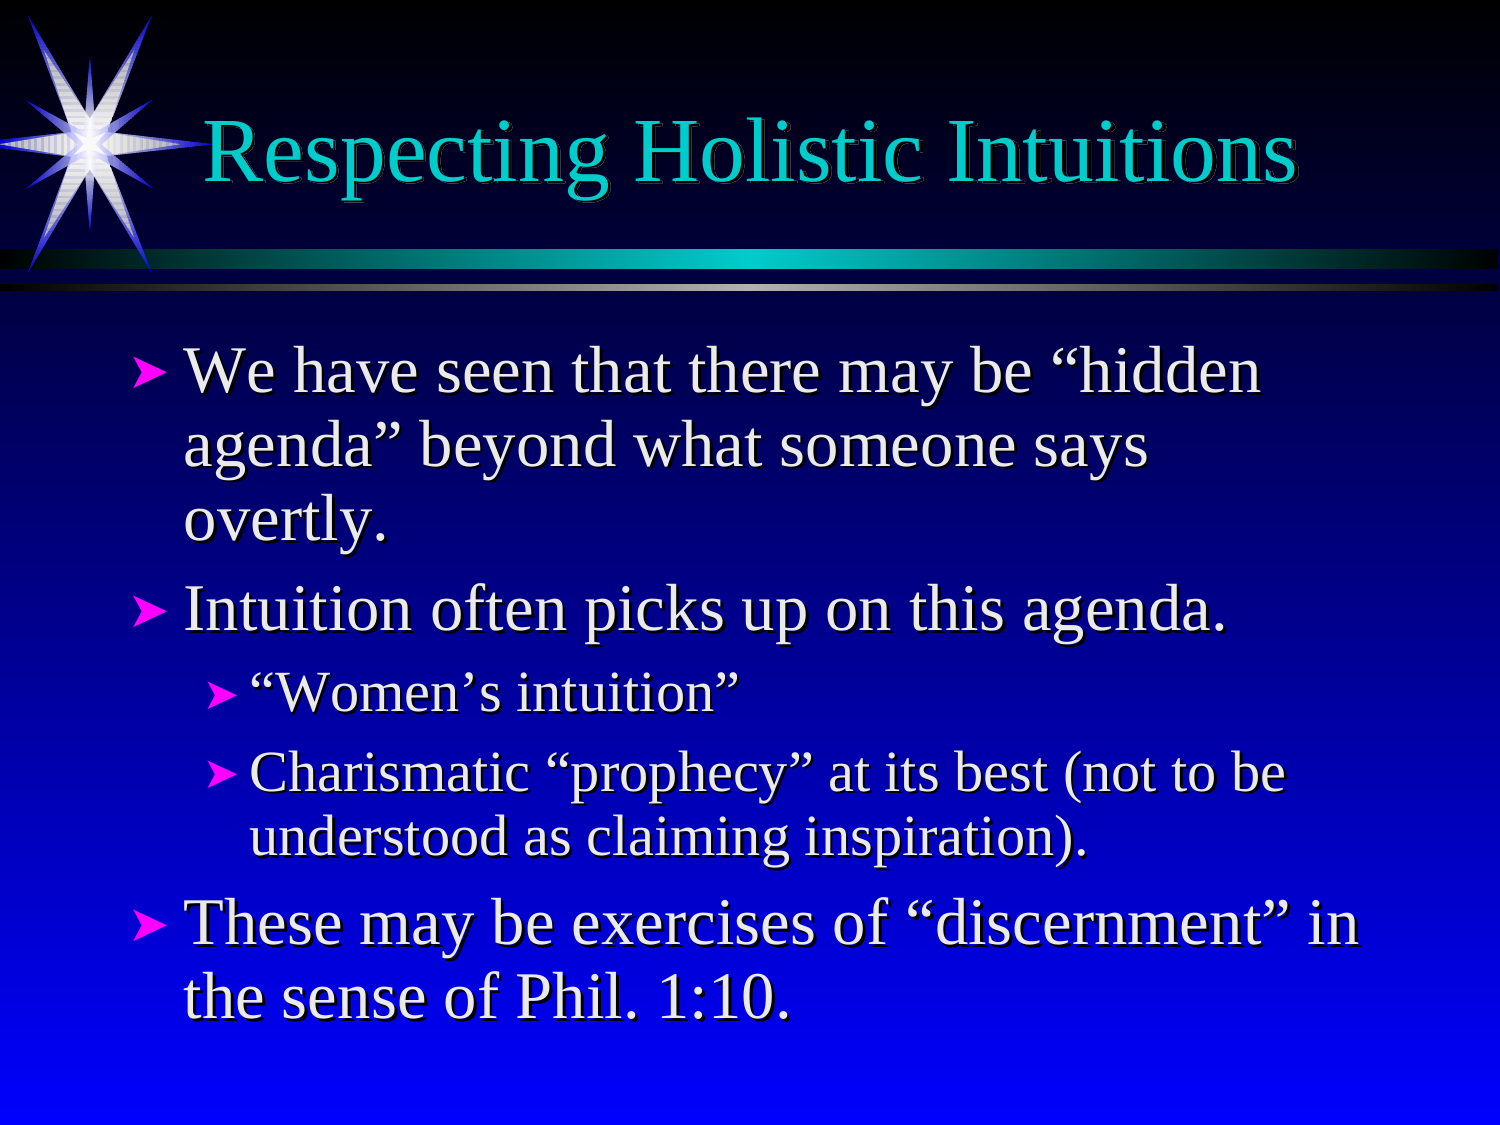

# Respecting Holistic Intuitions
We have seen that there may be “hidden agenda” beyond what someone says overtly.
Intuition often picks up on this agenda.
“Women’s intuition”
Charismatic “prophecy” at its best (not to be understood as claiming inspiration).
These may be exercises of “discernment” in the sense of Phil. 1:10.